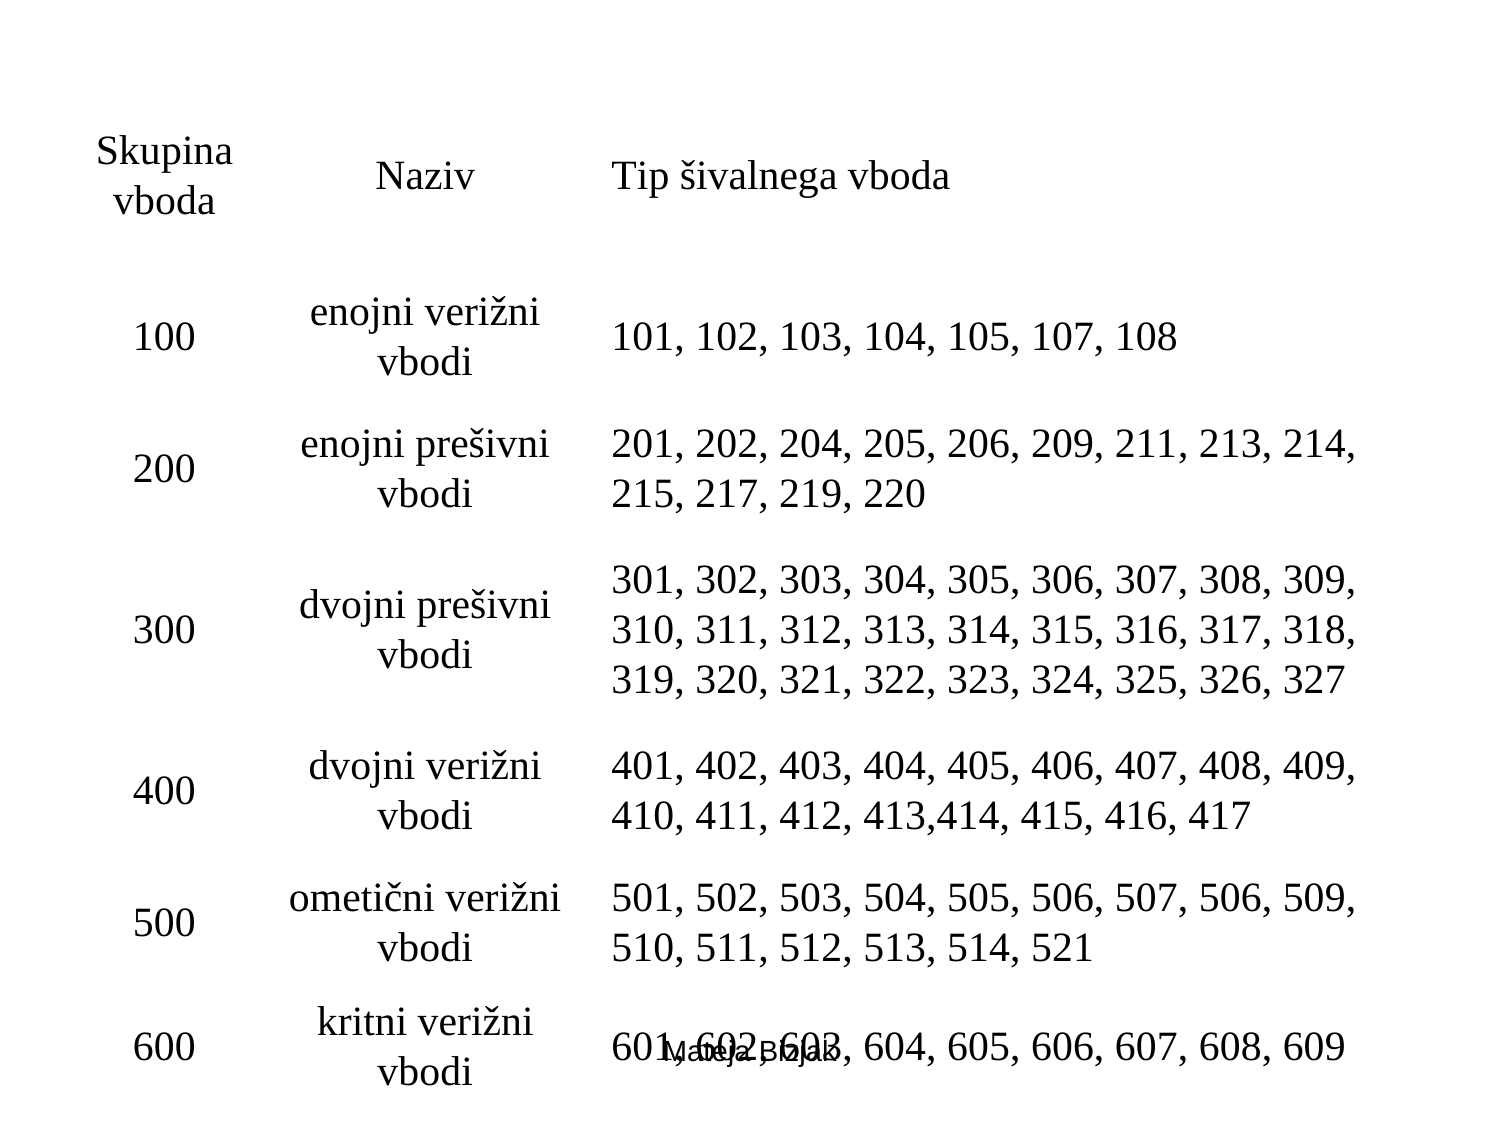

| Skupina vboda | Naziv | Tip šivalnega vboda |
| --- | --- | --- |
| 100 | enojni verižni vbodi | 101, 102, 103, 104, 105, 107, 108 |
| 200 | enojni prešivni vbodi | 201, 202, 204, 205, 206, 209, 211, 213, 214, 215, 217, 219, 220 |
| 300 | dvojni prešivni vbodi | 301, 302, 303, 304, 305, 306, 307, 308, 309, 310, 311, 312, 313, 314, 315, 316, 317, 318, 319, 320, 321, 322, 323, 324, 325, 326, 327 |
| 400 | dvojni verižni vbodi | 401, 402, 403, 404, 405, 406, 407, 408, 409, 410, 411, 412, 413,414, 415, 416, 417 |
| 500 | ometični verižni vbodi | 501, 502, 503, 504, 505, 506, 507, 506, 509, 510, 511, 512, 513, 514, 521 |
| 600 | kritni verižni vbodi | 601, 602, 603, 604, 605, 606, 607, 608, 609 |
Mateja Bizjak